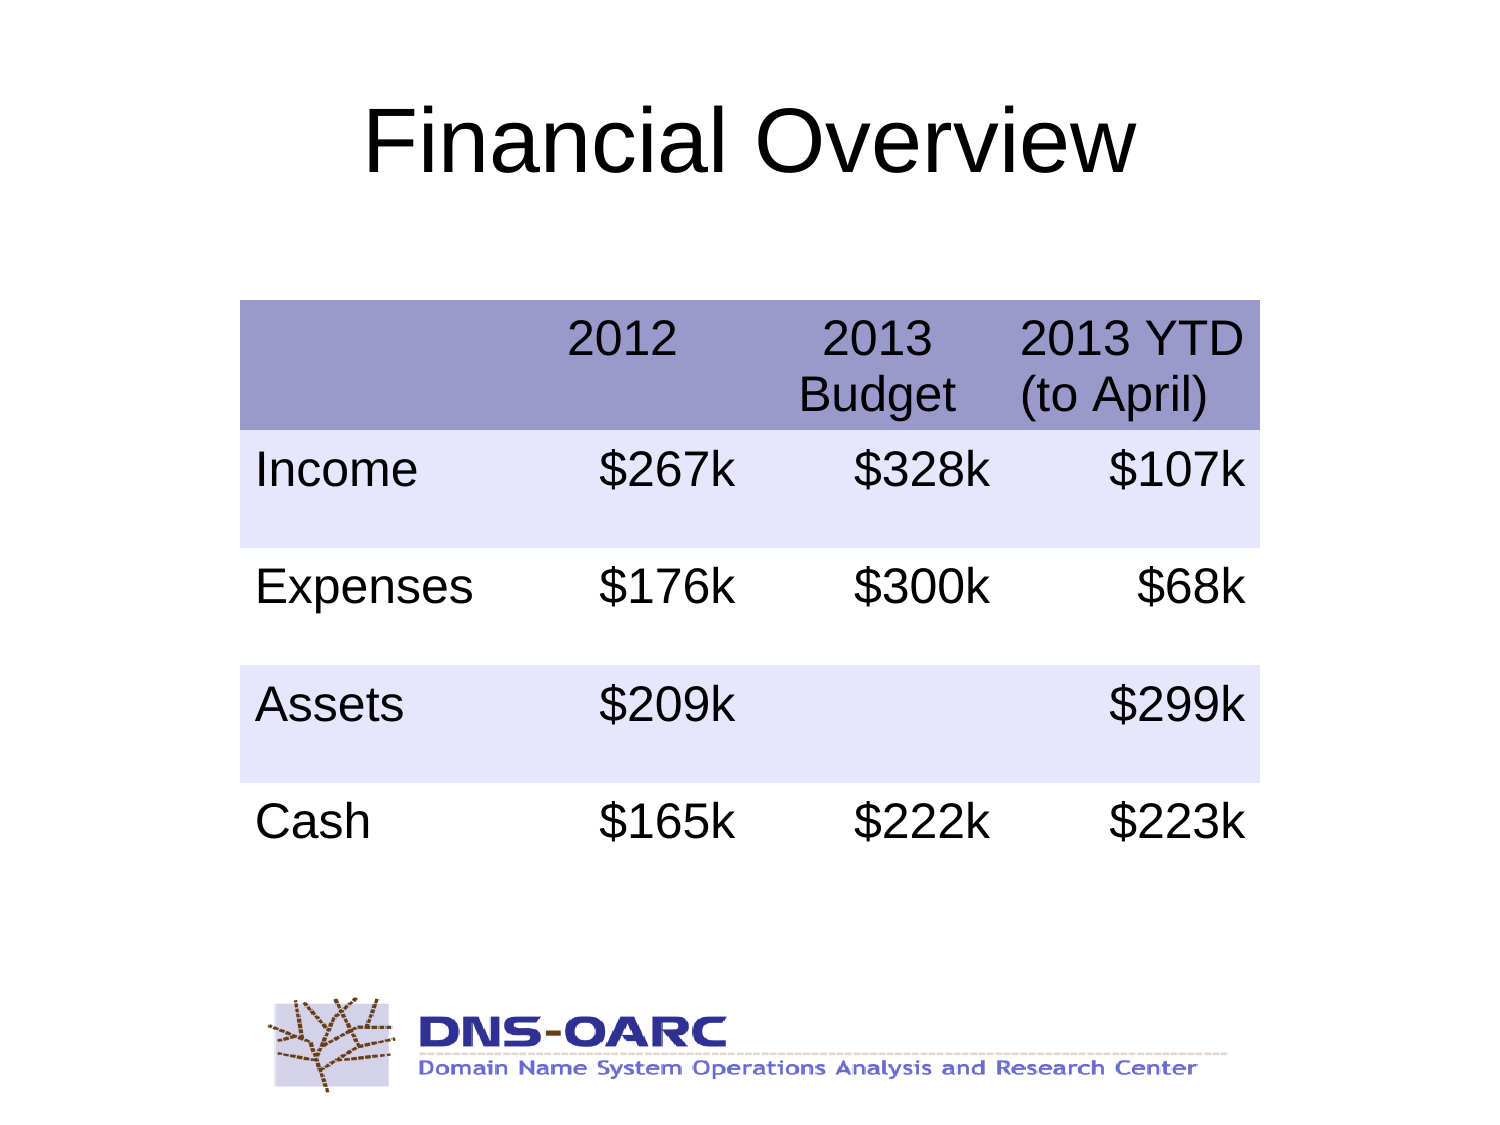

# Financial Overview
| | 2012 | 2013 Budget | 2013 YTD (to April) |
| --- | --- | --- | --- |
| Income | $267k | $328k | $107k |
| Expenses | $176k | $300k | $68k |
| Assets | $209k | | $299k |
| Cash | $165k | $222k | $223k |